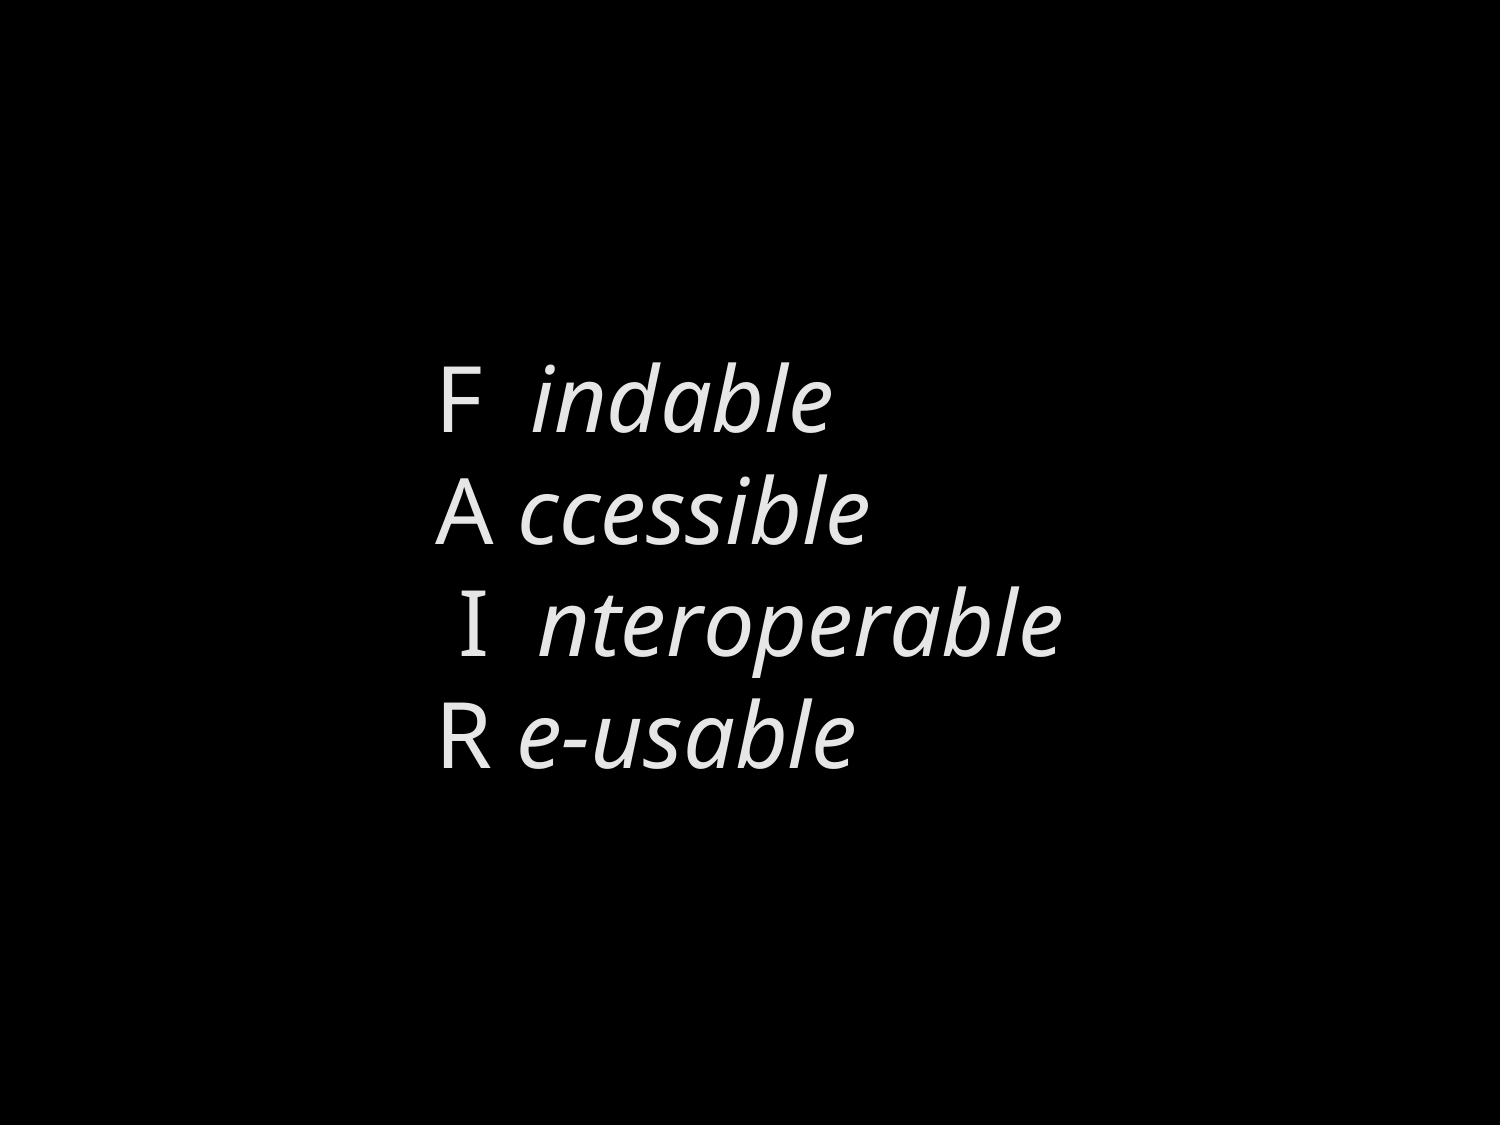

# F indable
A ccessible
 I nteroperable
R e-usable